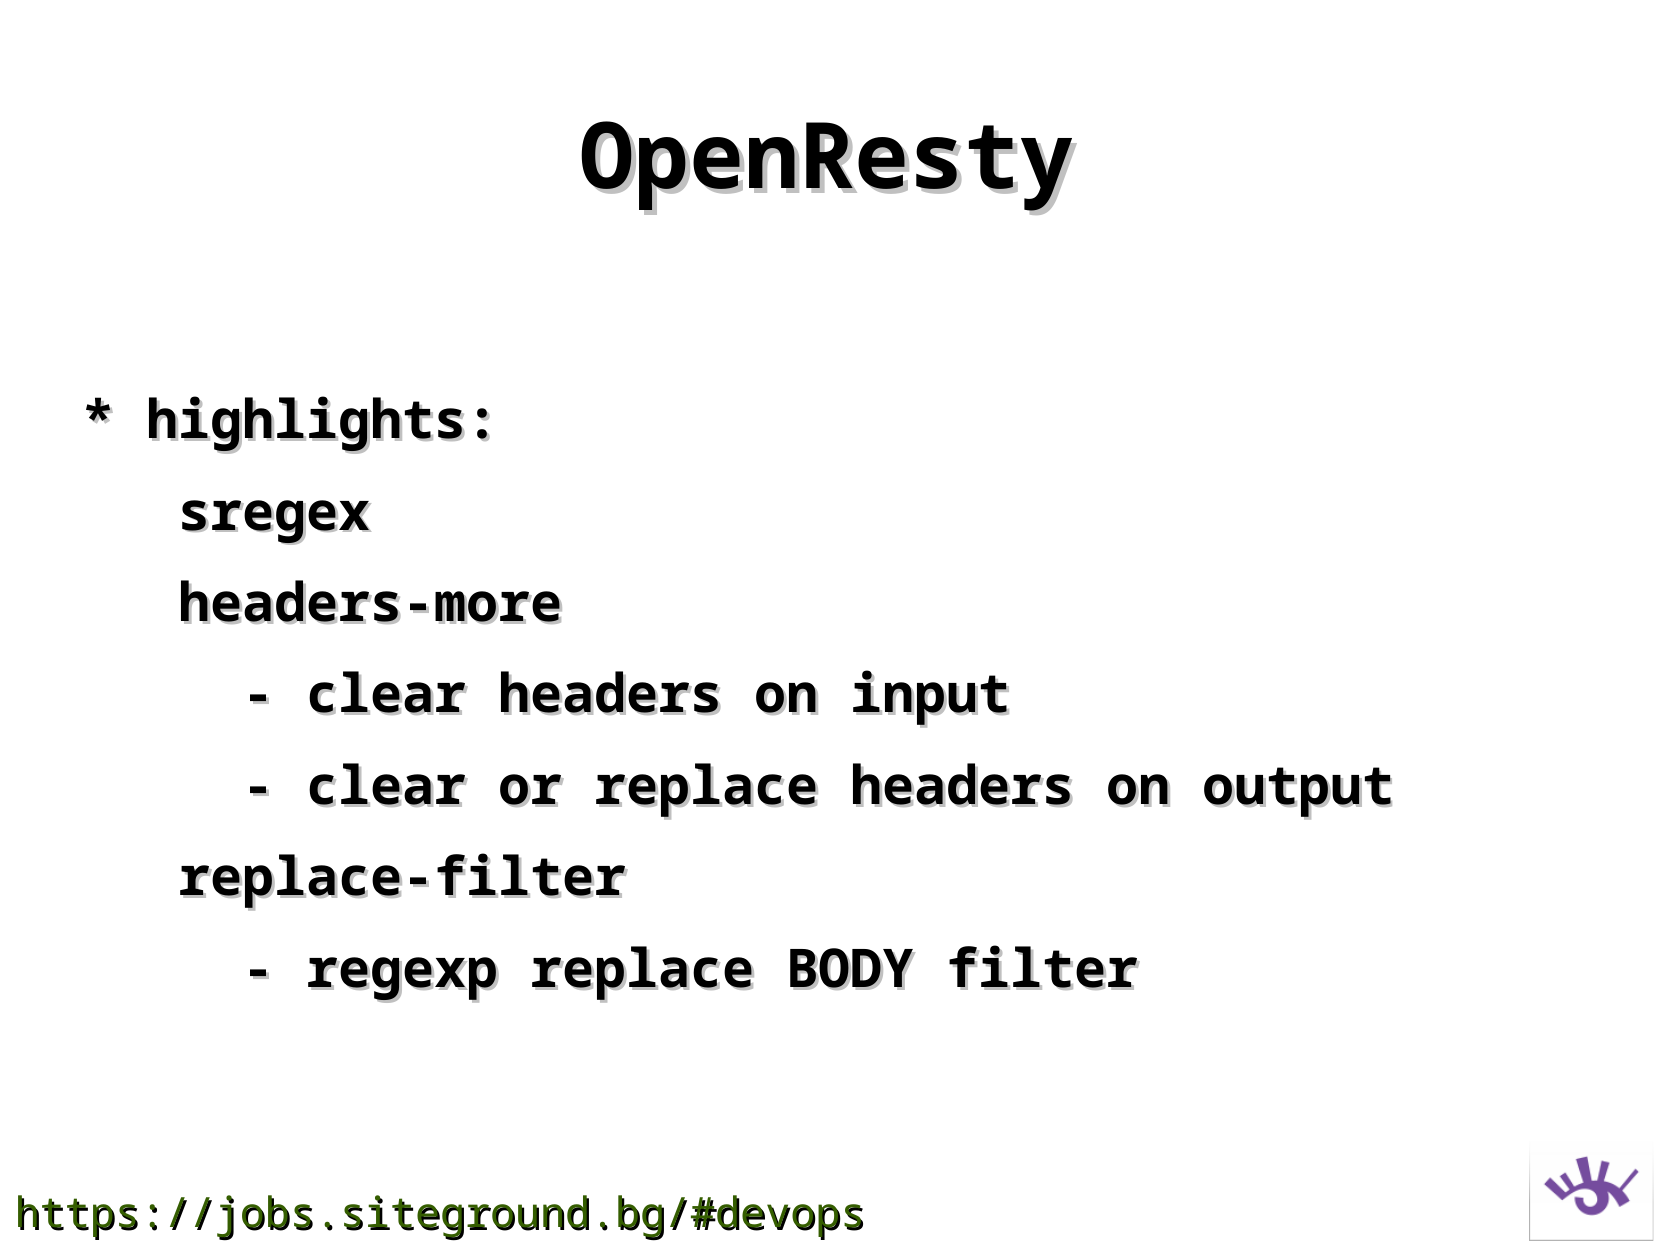

# OpenResty
* highlights:
 sregex
 headers-more
 - clear headers on input
 - clear or replace headers on output
 replace-filter
 - regexp replace BODY filter
https://jobs.siteground.bg/#devops